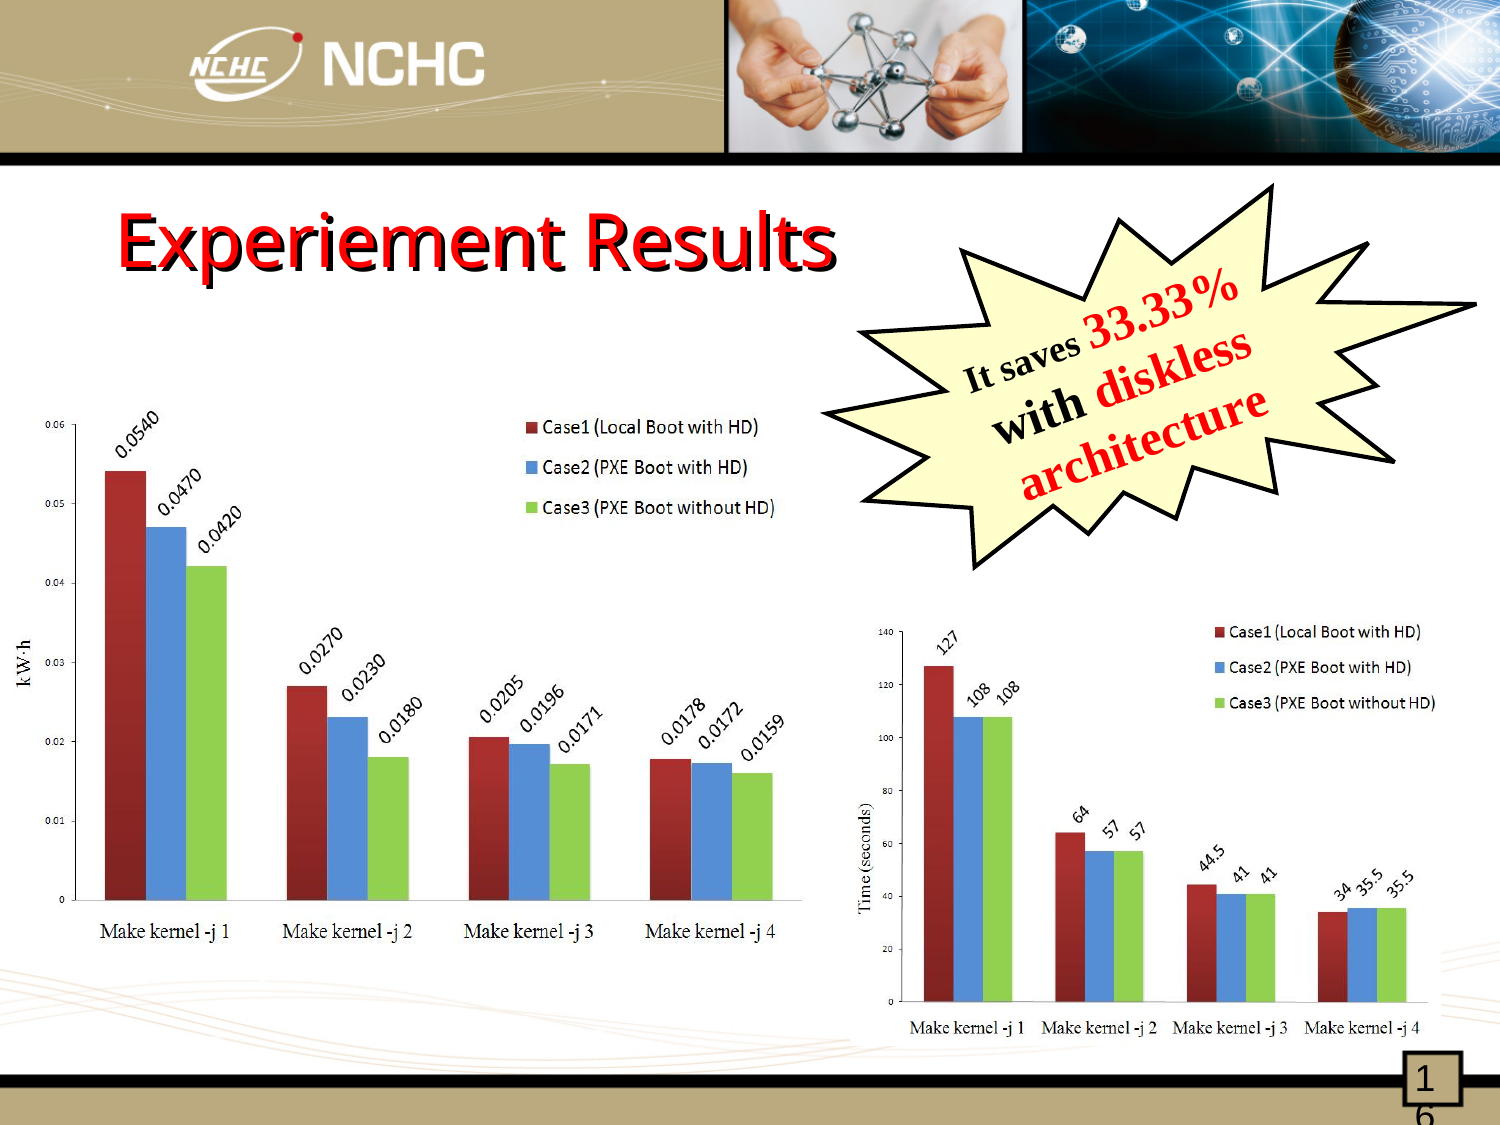

# Experiement Results
It saves 33.33%
with diskless
architecture
16